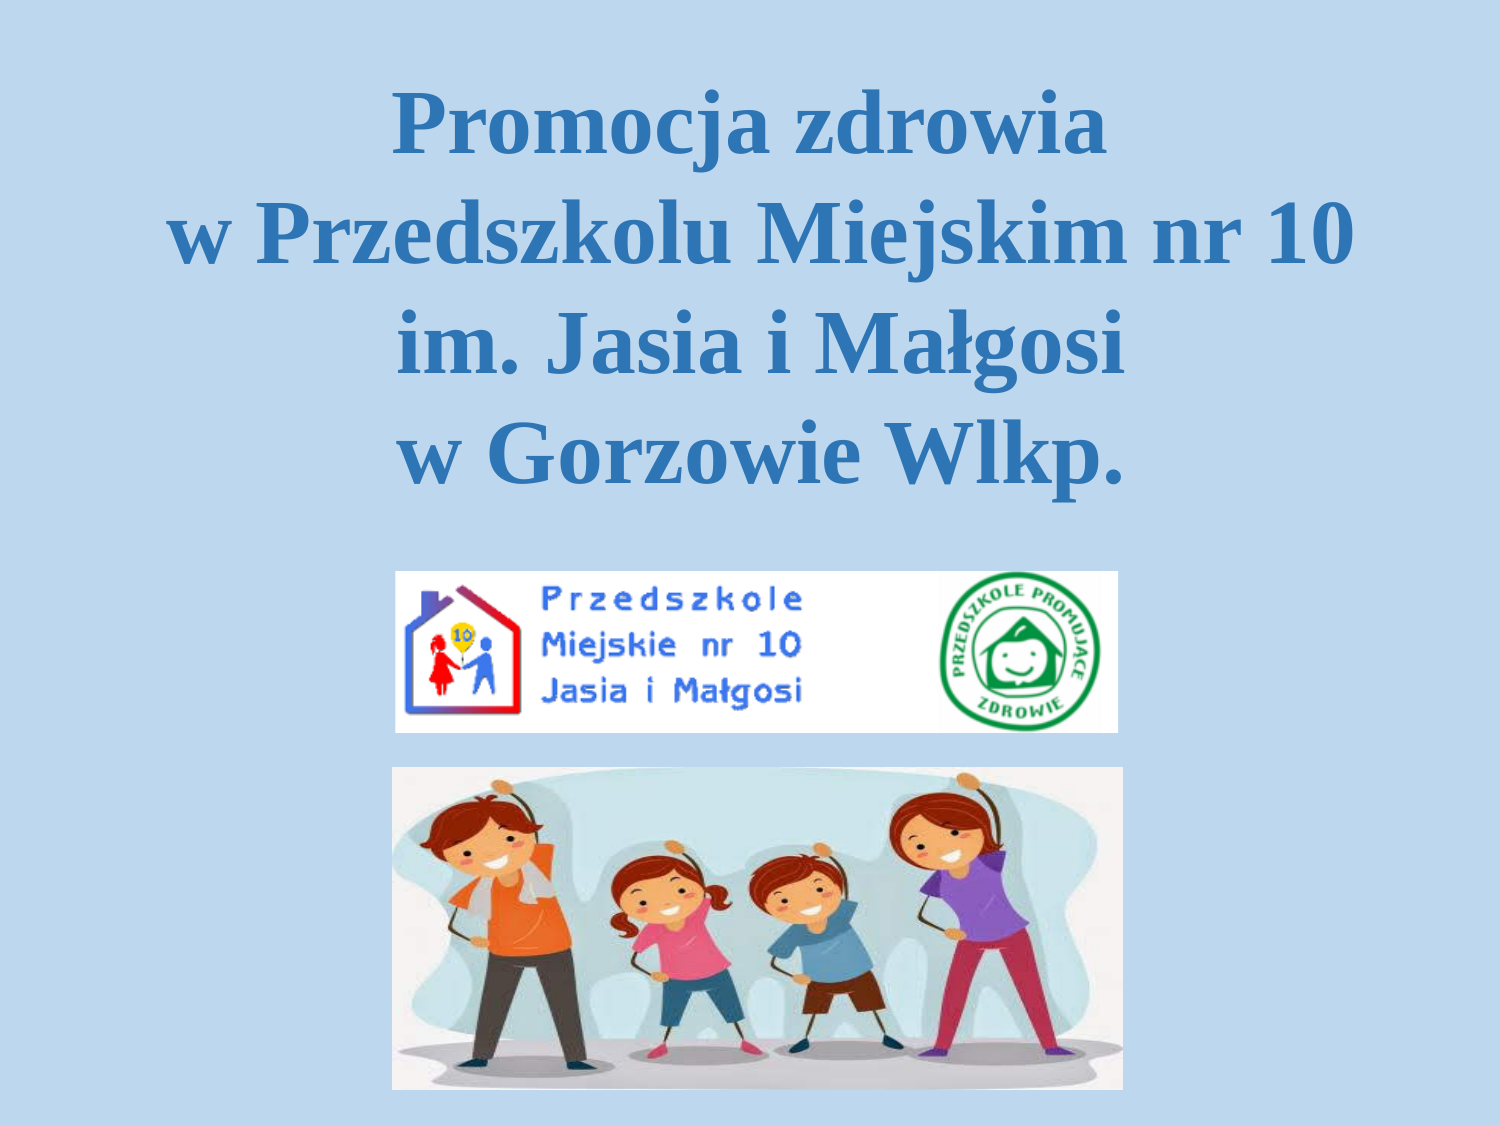

# Promocja zdrowia w Przedszkolu Miejskim nr 10 im. Jasia i Małgosi w Gorzowie Wlkp.